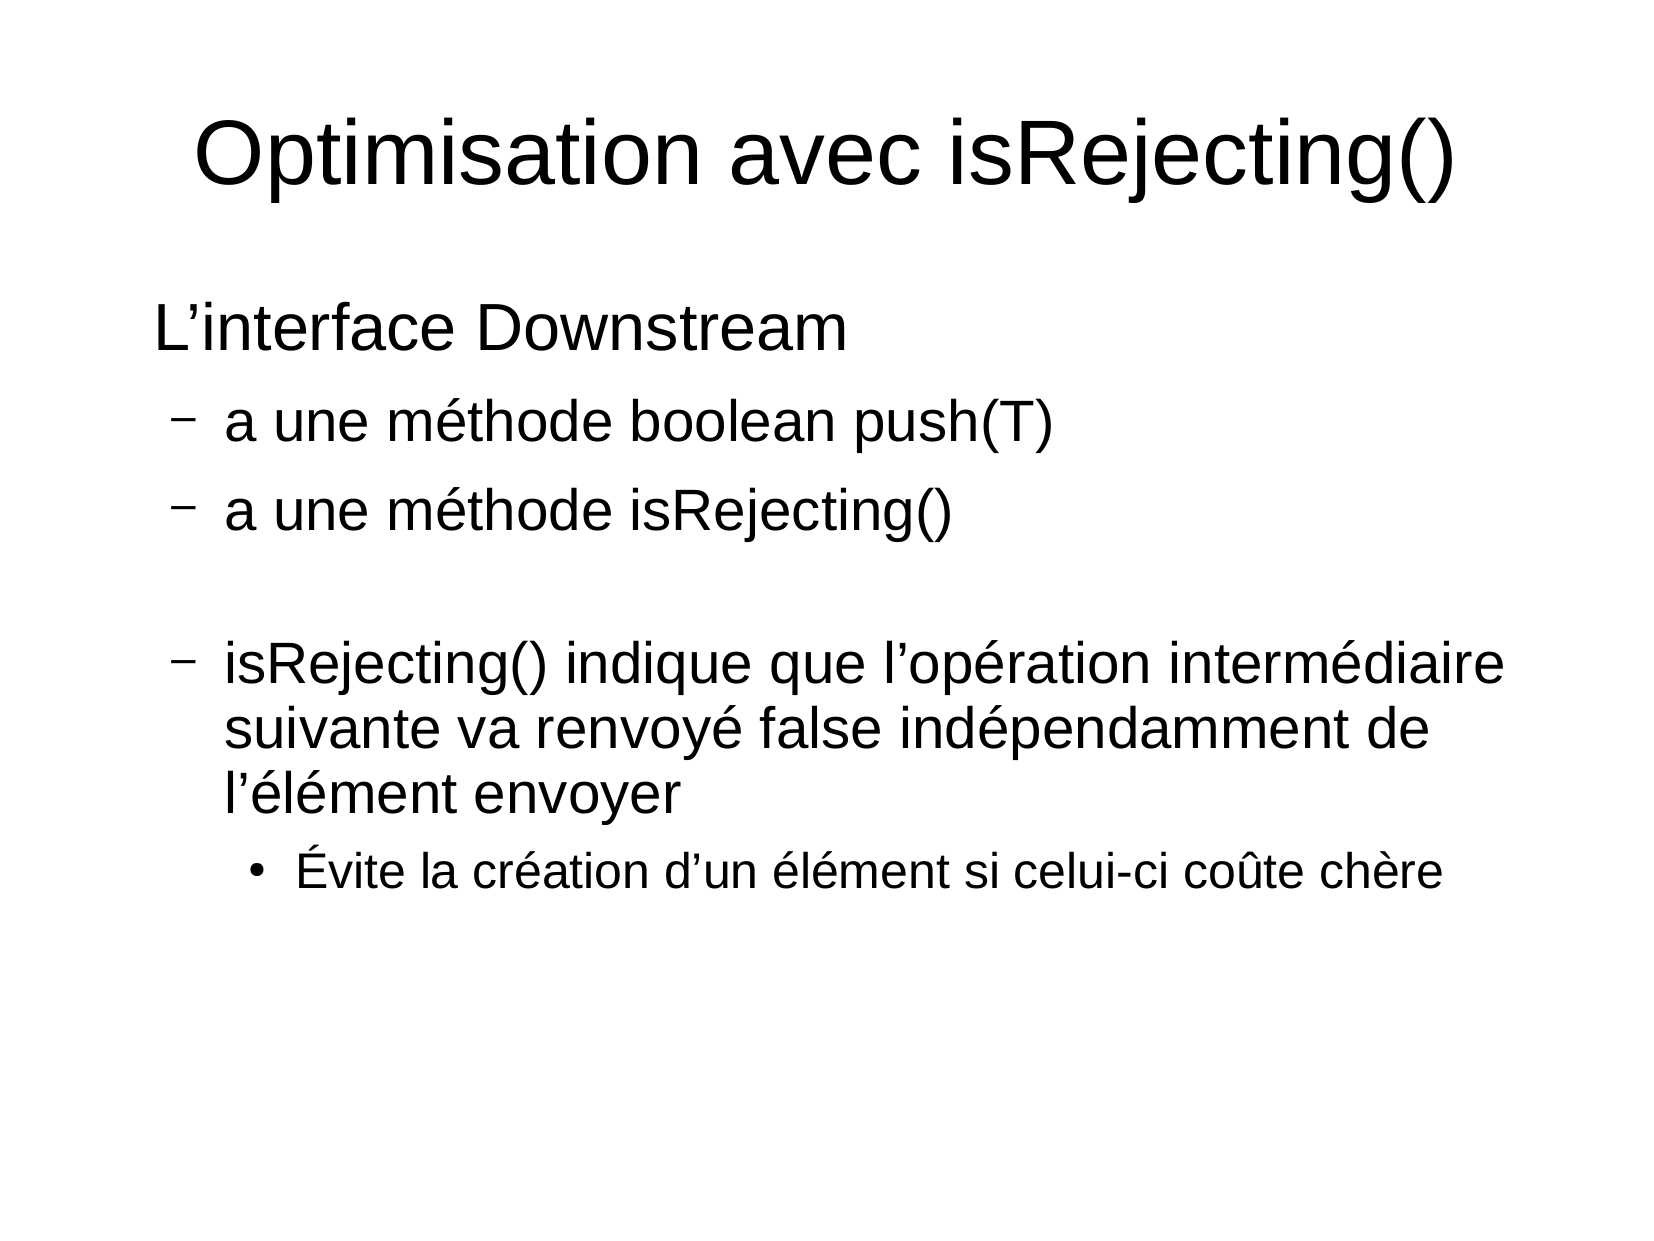

# Optimisation avec isRejecting()
L’interface Downstream
a une méthode boolean push(T)
a une méthode isRejecting()
isRejecting() indique que l’opération intermédiaire suivante va renvoyé false indépendamment de l’élément envoyer
Évite la création d’un élément si celui-ci coûte chère